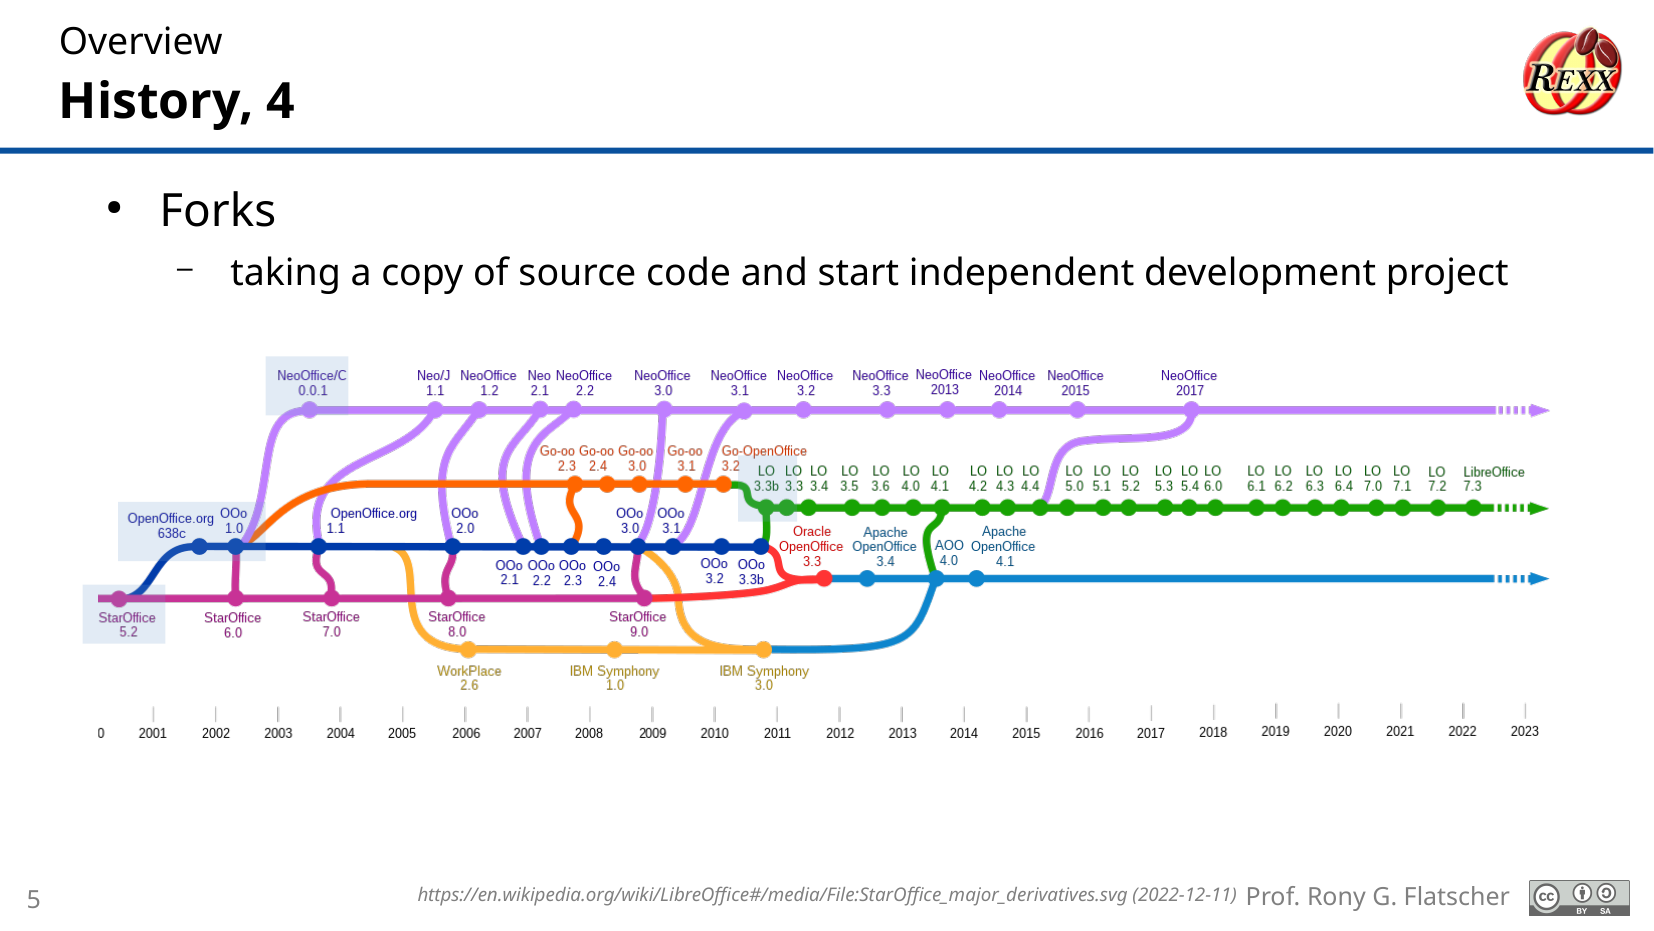

# Overview History, 4
Forks
taking a copy of source code and start independent development project
https://en.wikipedia.org/wiki/LibreOffice#/media/File:StarOffice_major_derivatives.svg (2022-12-11)